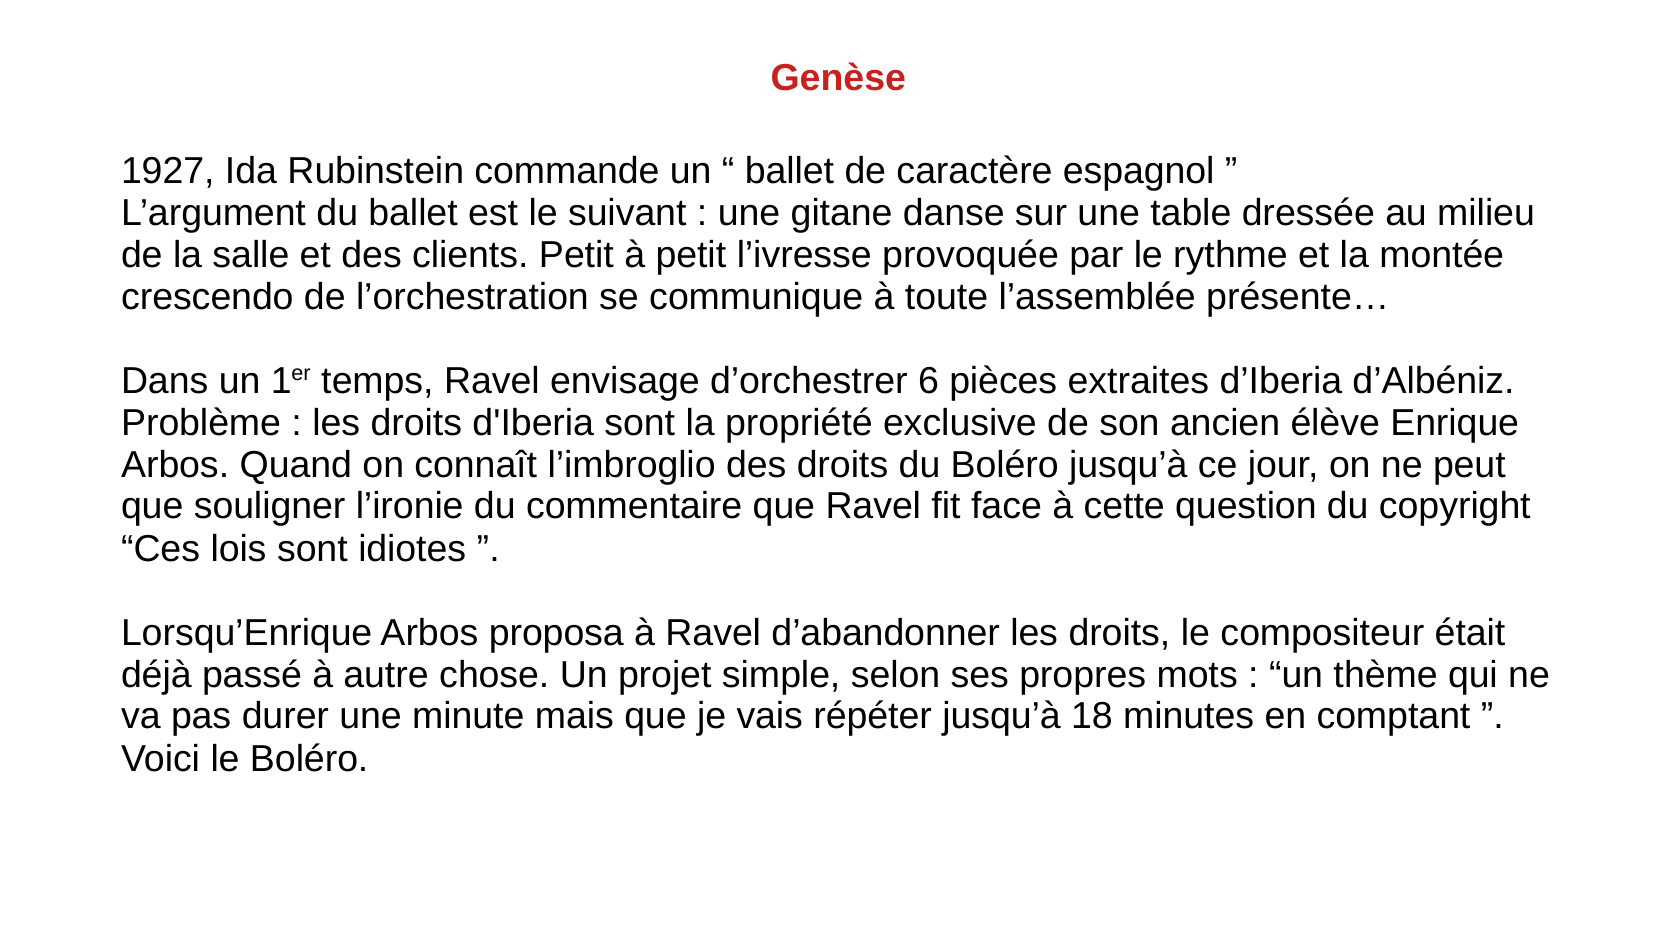

Genèse
1927, Ida Rubinstein commande un “ ballet de caractère espagnol ”
L’argument du ballet est le suivant : une gitane danse sur une table dressée au milieu de la salle et des clients. Petit à petit l’ivresse provoquée par le rythme et la montée crescendo de l’orchestration se communique à toute l’assemblée présente…
Dans un 1er temps, Ravel envisage d’orchestrer 6 pièces extraites d’Iberia d’Albéniz.
Problème : les droits d'Iberia sont la propriété exclusive de son ancien élève Enrique Arbos. Quand on connaît l’imbroglio des droits du Boléro jusqu’à ce jour, on ne peut que souligner l’ironie du commentaire que Ravel fit face à cette question du copyright “Ces lois sont idiotes ”.
Lorsqu’Enrique Arbos proposa à Ravel d’abandonner les droits, le compositeur était déjà passé à autre chose. Un projet simple, selon ses propres mots : “un thème qui ne va pas durer une minute mais que je vais répéter jusqu’à 18 minutes en comptant ”. Voici le Boléro.